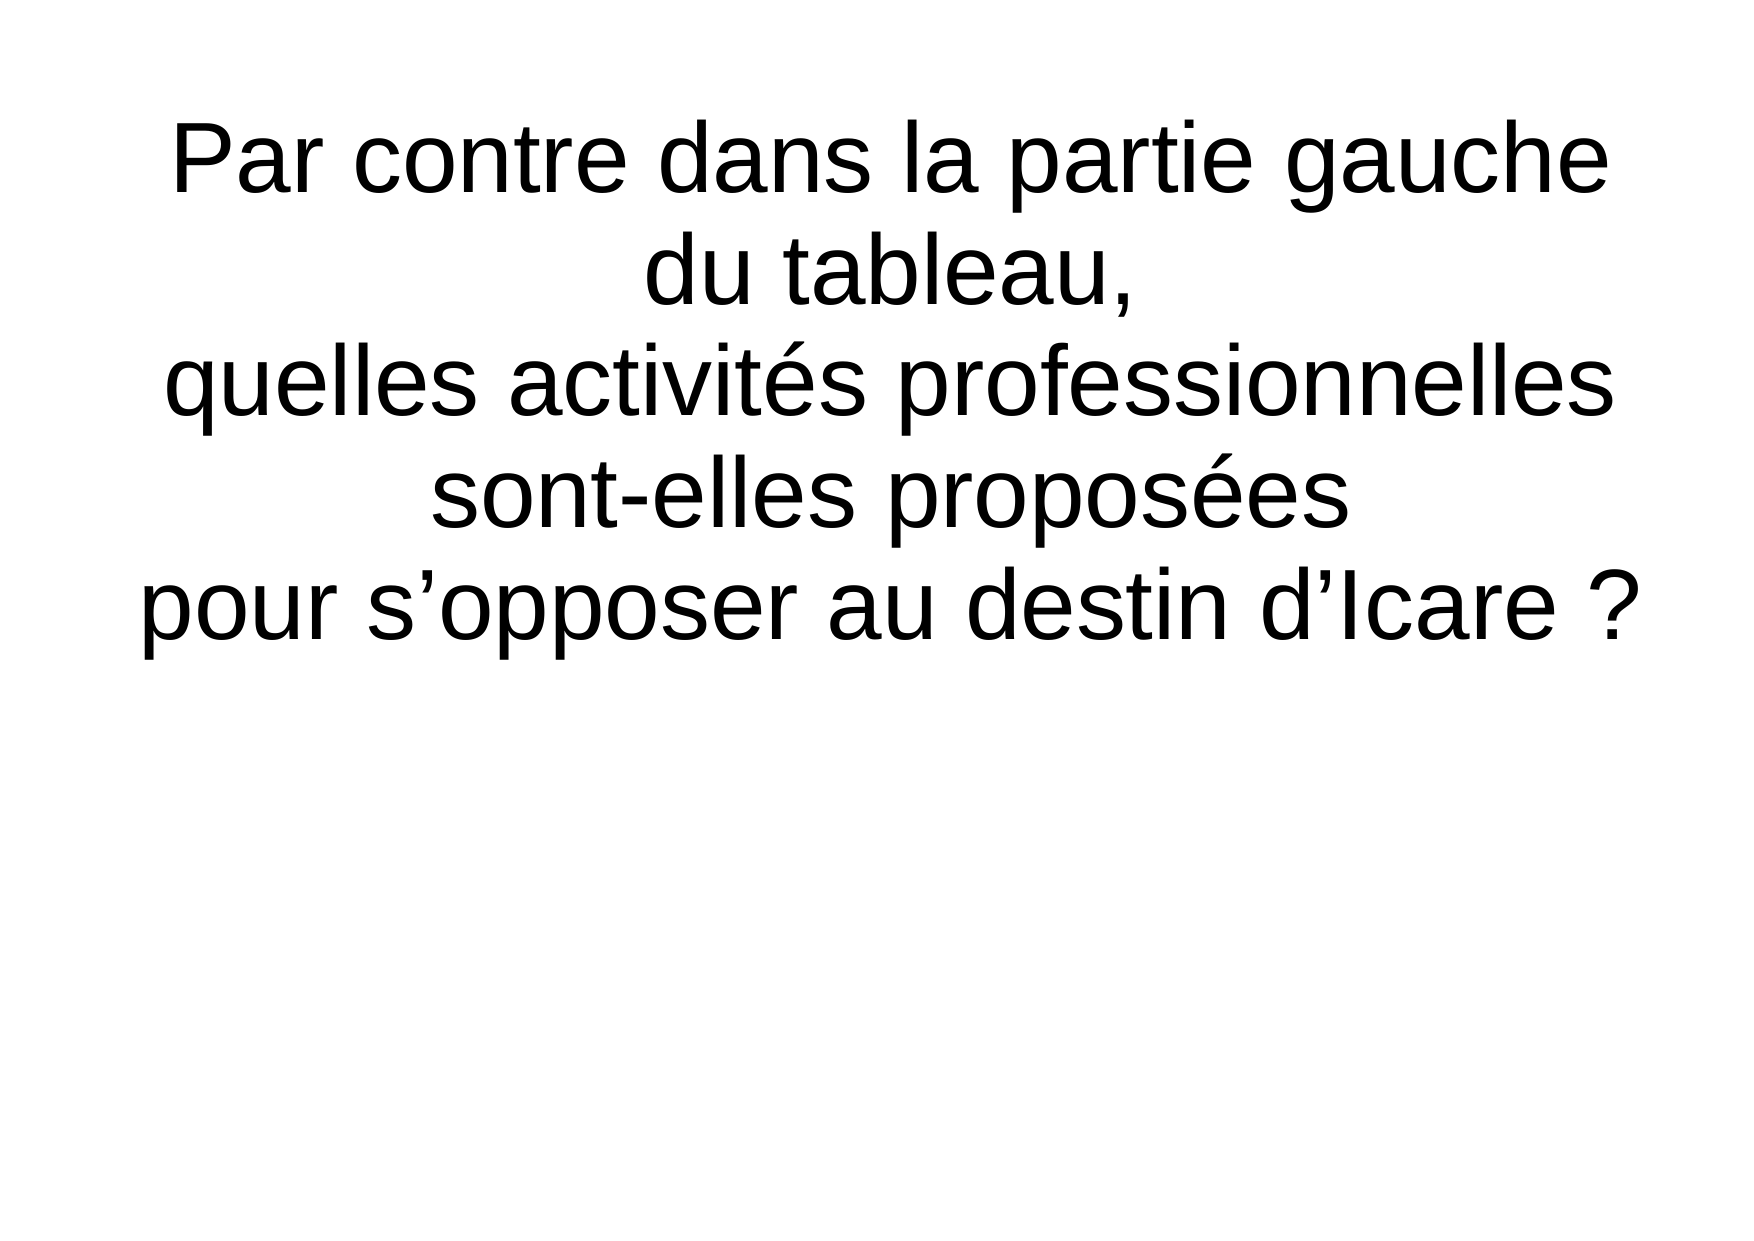

Par contre dans la partie gauche
du tableau,
quelles activités professionnelles
sont-elles proposées
pour s’opposer au destin d’Icare ?